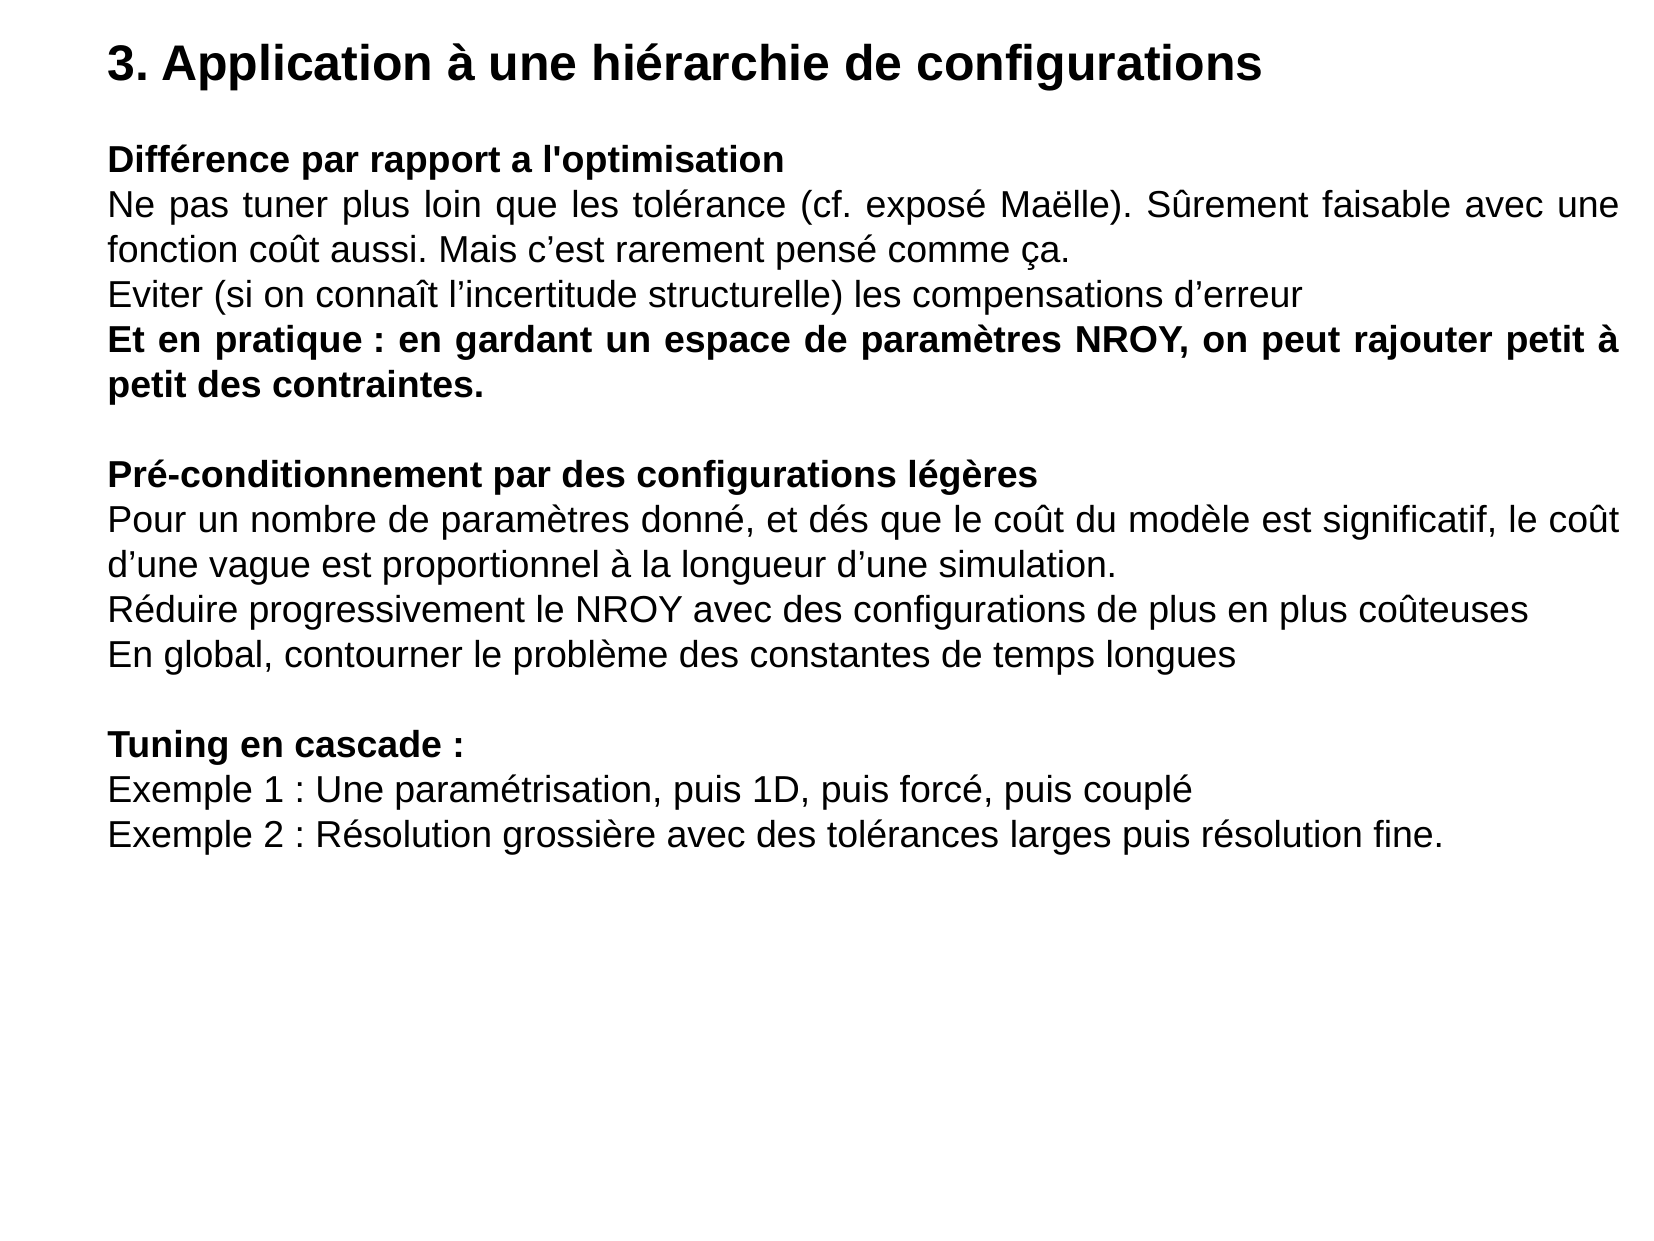

3. Application à une hiérarchie de configurations
Différence par rapport a l'optimisation
Ne pas tuner plus loin que les tolérance (cf. exposé Maëlle). Sûrement faisable avec une fonction coût aussi. Mais c’est rarement pensé comme ça.
Eviter (si on connaît l’incertitude structurelle) les compensations d’erreur
Et en pratique : en gardant un espace de paramètres NROY, on peut rajouter petit à petit des contraintes.
Pré-conditionnement par des configurations légères
Pour un nombre de paramètres donné, et dés que le coût du modèle est significatif, le coût d’une vague est proportionnel à la longueur d’une simulation.
Réduire progressivement le NROY avec des configurations de plus en plus coûteuses
En global, contourner le problème des constantes de temps longues
Tuning en cascade :
Exemple 1 : Une paramétrisation, puis 1D, puis forcé, puis couplé
Exemple 2 : Résolution grossière avec des tolérances larges puis résolution fine.